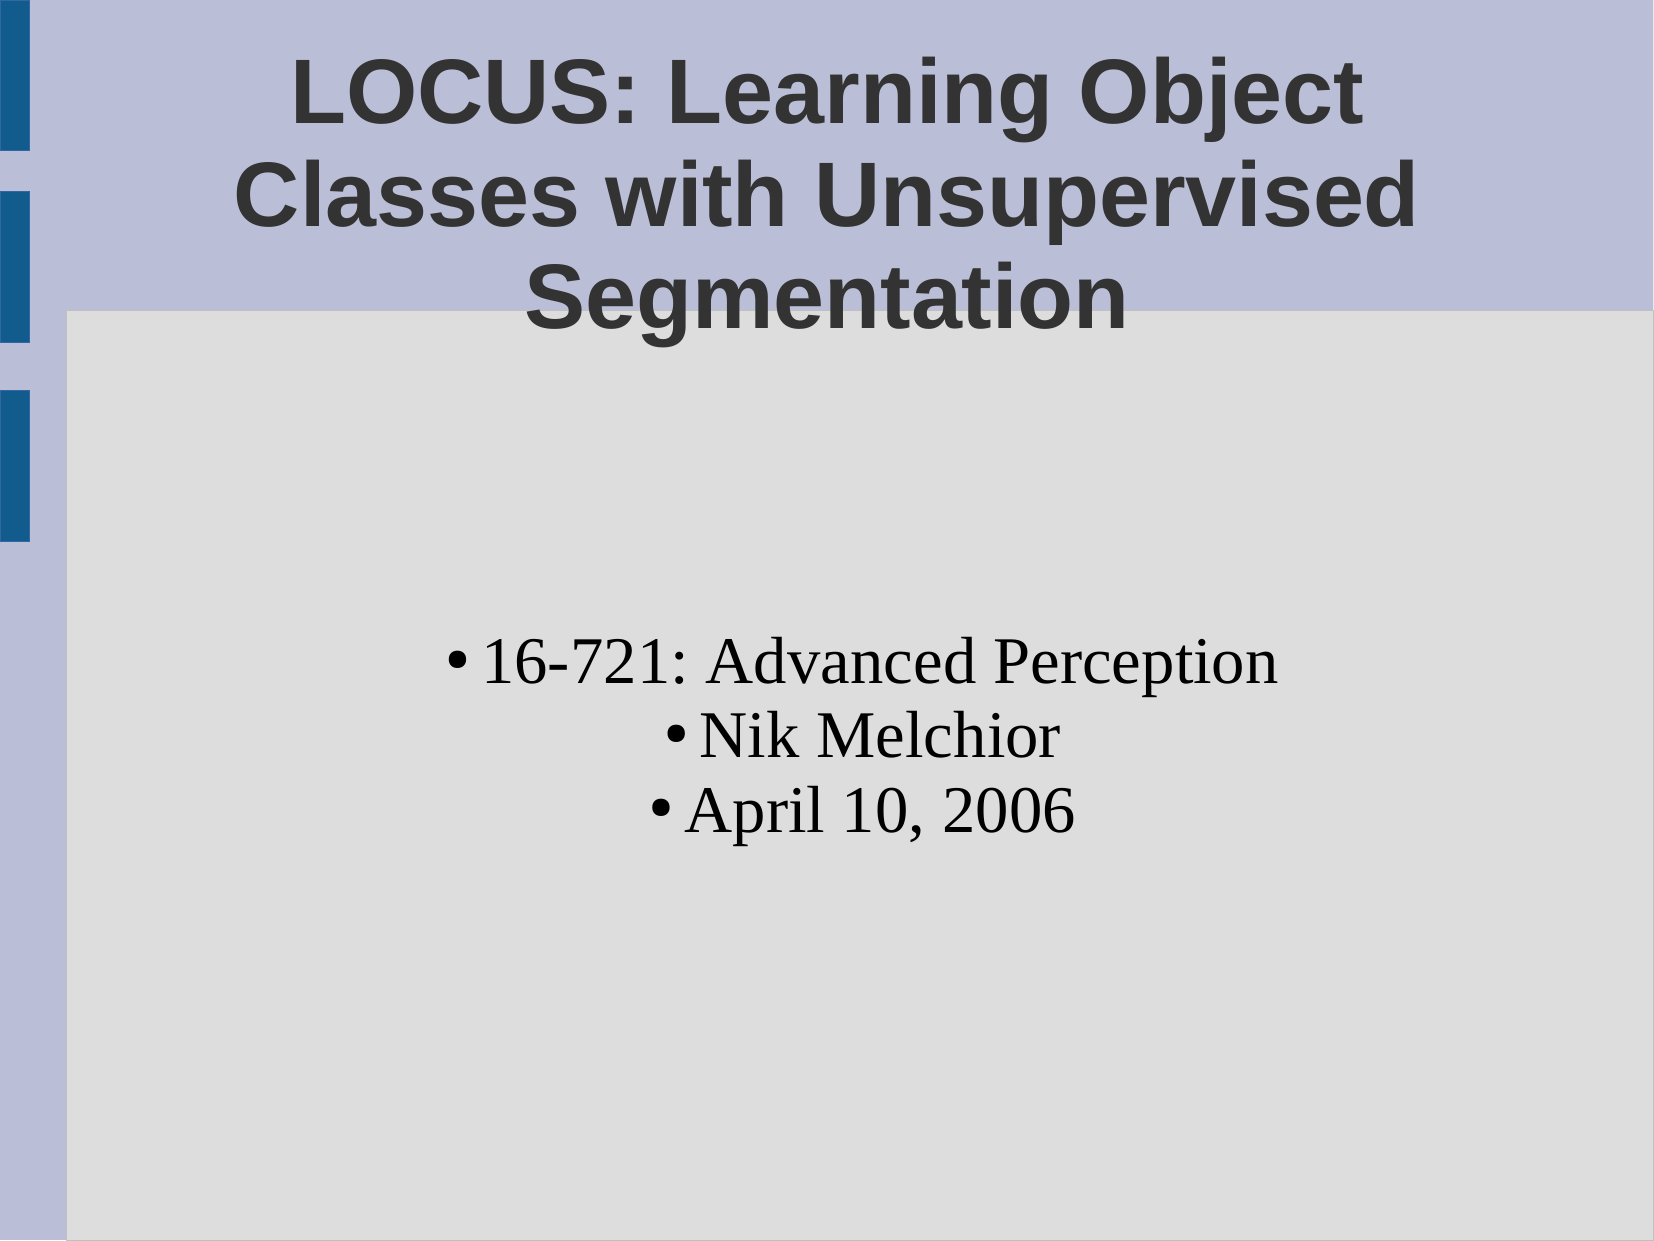

# LOCUS: Learning Object Classes with Unsupervised Segmentation
16-721: Advanced Perception
Nik Melchior
April 10, 2006